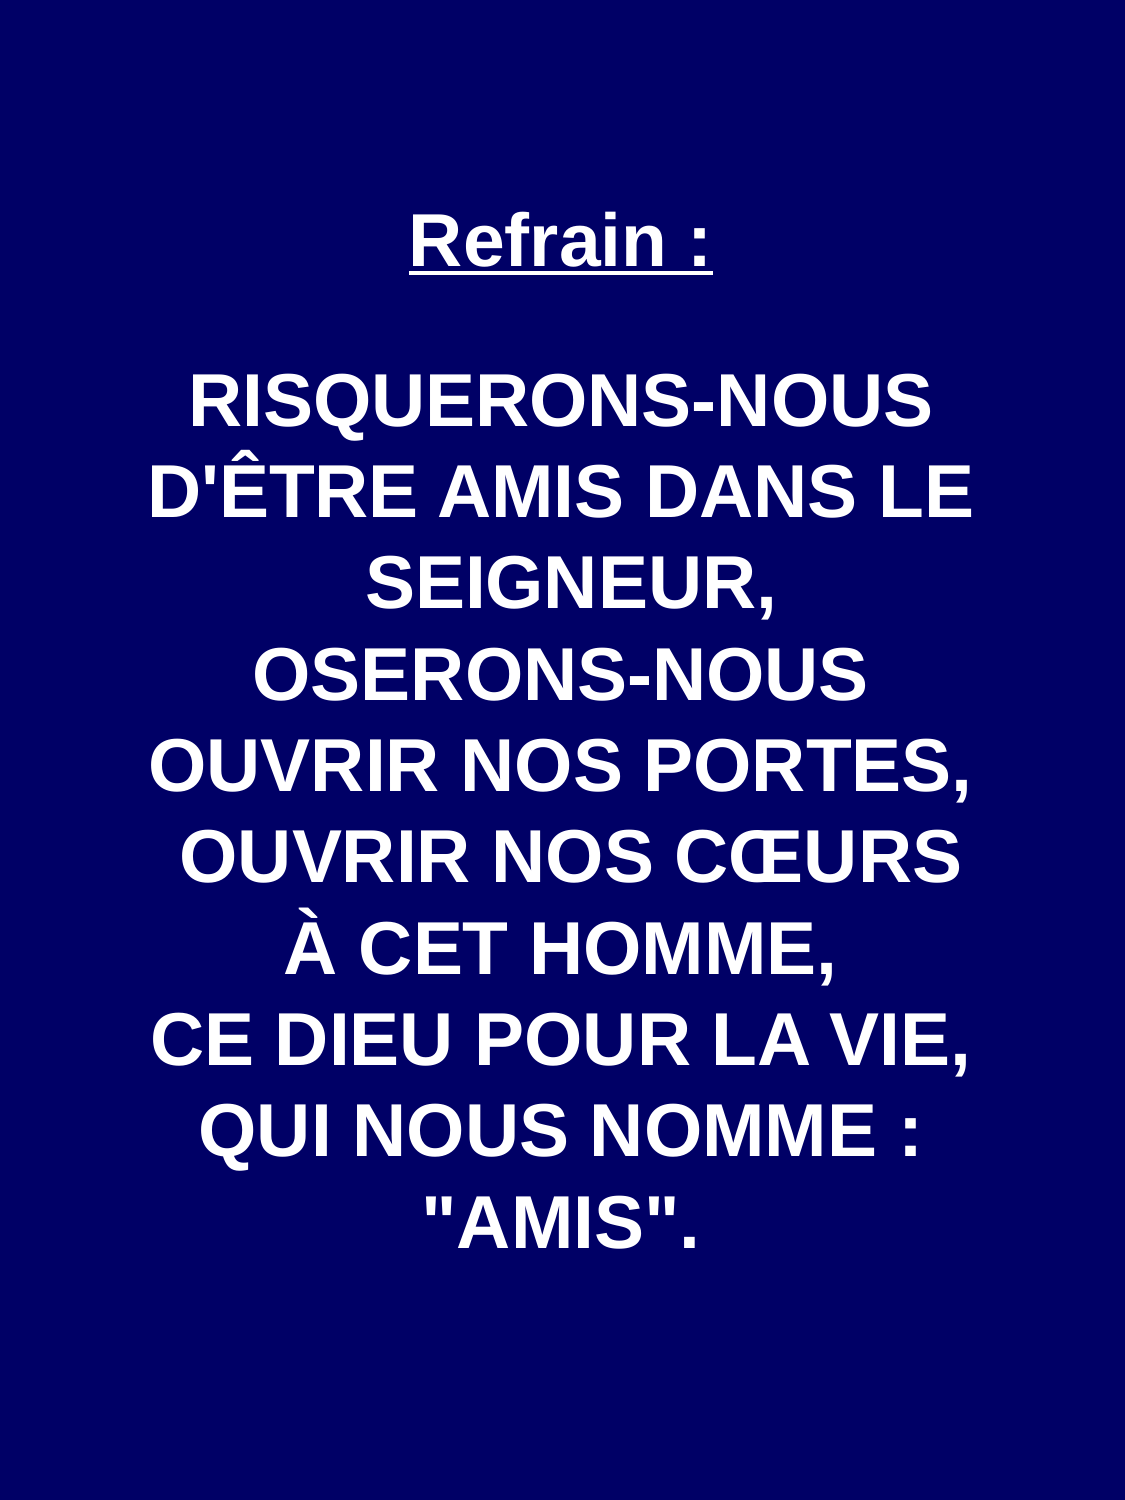

Refrain :
RISQUERONS-NOUS
D'ÊTRE AMIS DANS LE
 SEIGNEUR,
OSERONS-NOUS
OUVRIR NOS PORTES,
 OUVRIR NOS CŒURS
À CET HOMME,
CE DIEU POUR LA VIE,
QUI NOUS NOMME :
"AMIS".